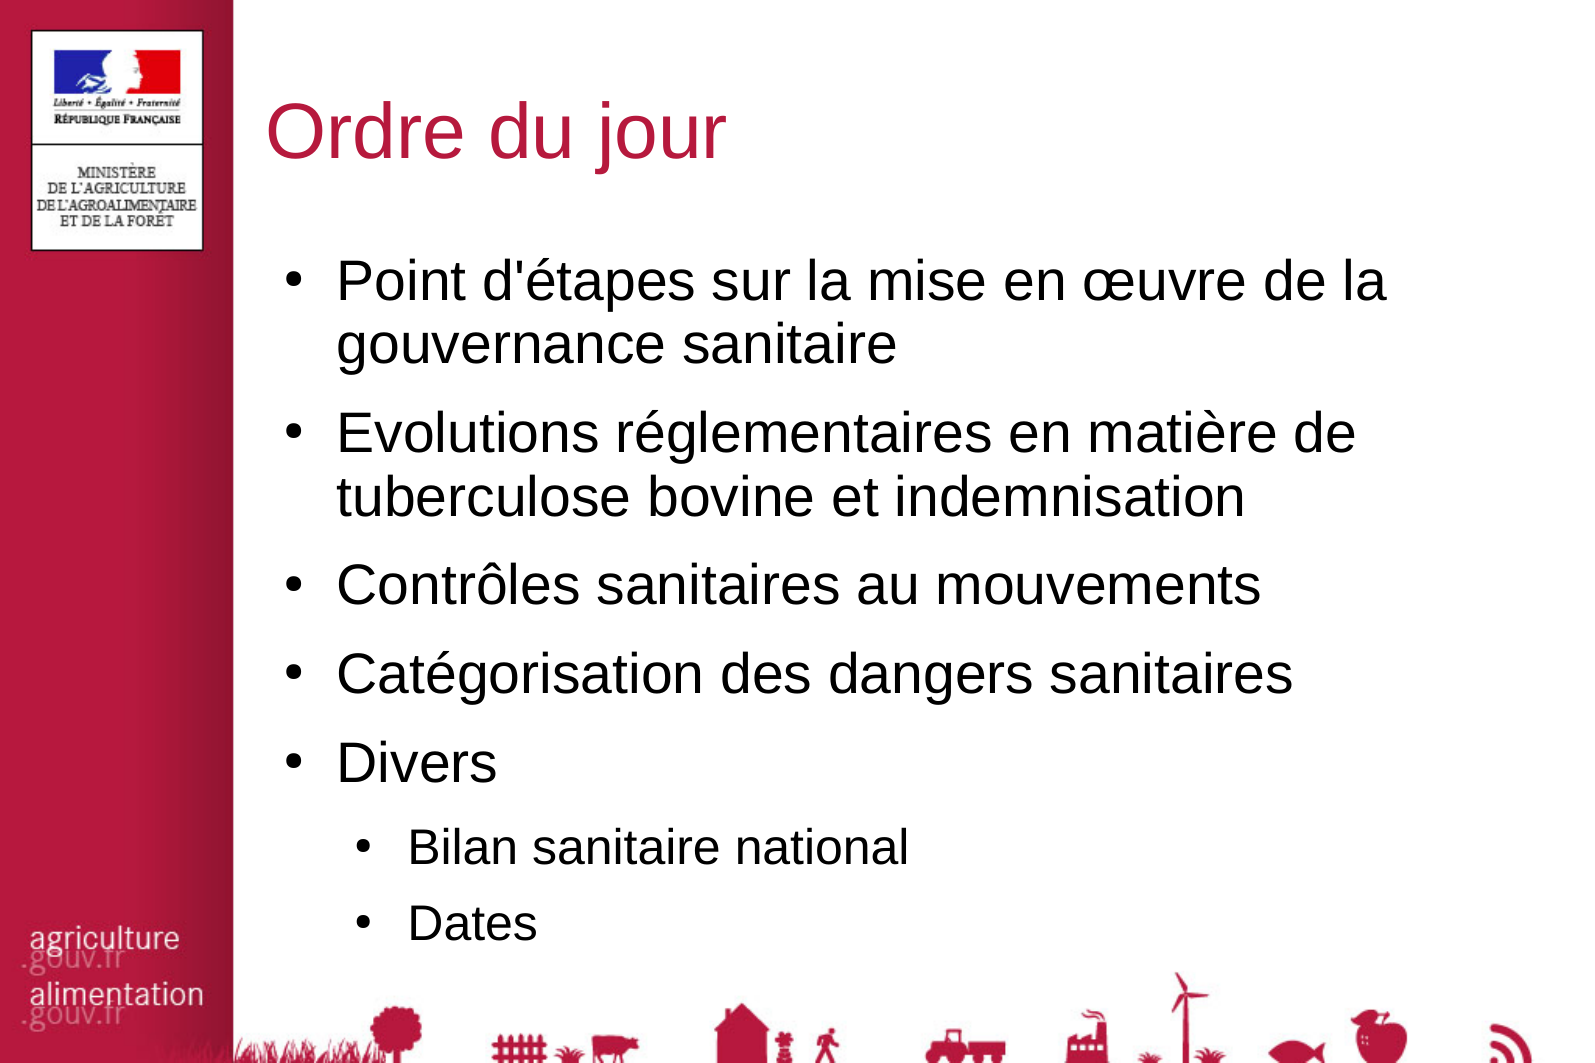

# Ordre du jour
Point d'étapes sur la mise en œuvre de la gouvernance sanitaire
Evolutions réglementaires en matière de tuberculose bovine et indemnisation
Contrôles sanitaires au mouvements
Catégorisation des dangers sanitaires
Divers
Bilan sanitaire national
Dates